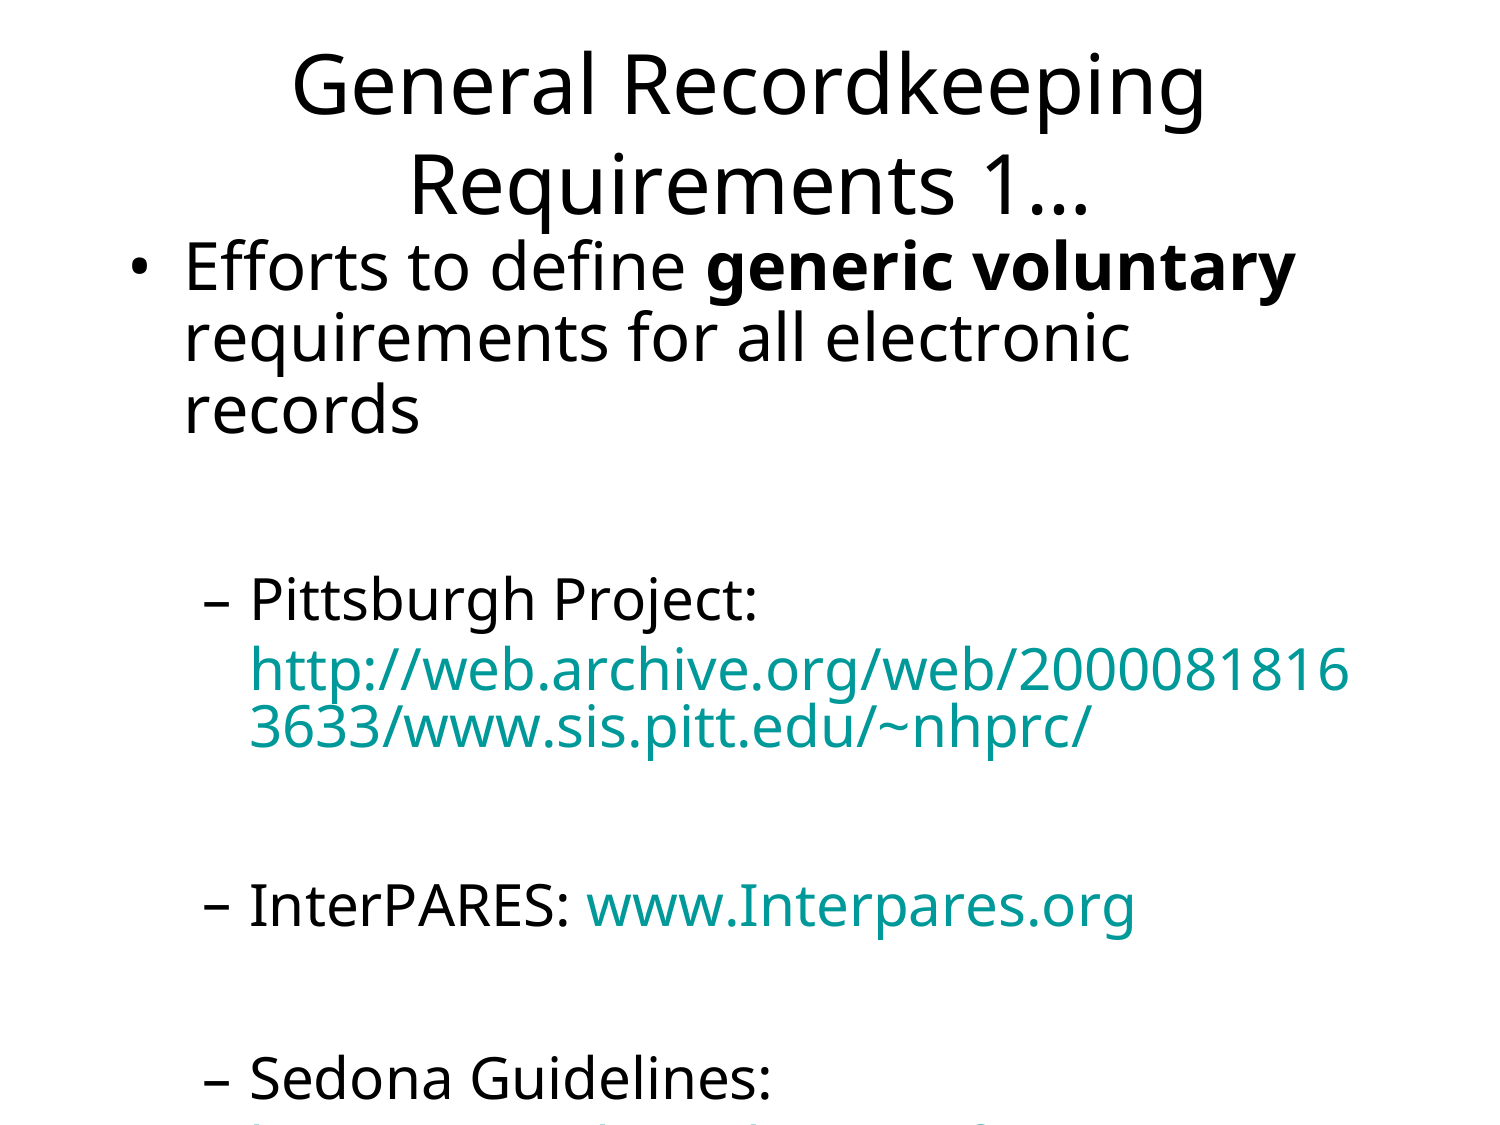

# General Recordkeeping Requirements 1…
Efforts to define generic voluntary requirements for all electronic records
Pittsburgh Project: http://web.archive.org/web/20000818163633/www.sis.pitt.edu/~nhprc/
InterPARES: www.Interpares.org
Sedona Guidelines: http://www.thesedonaconference.org/